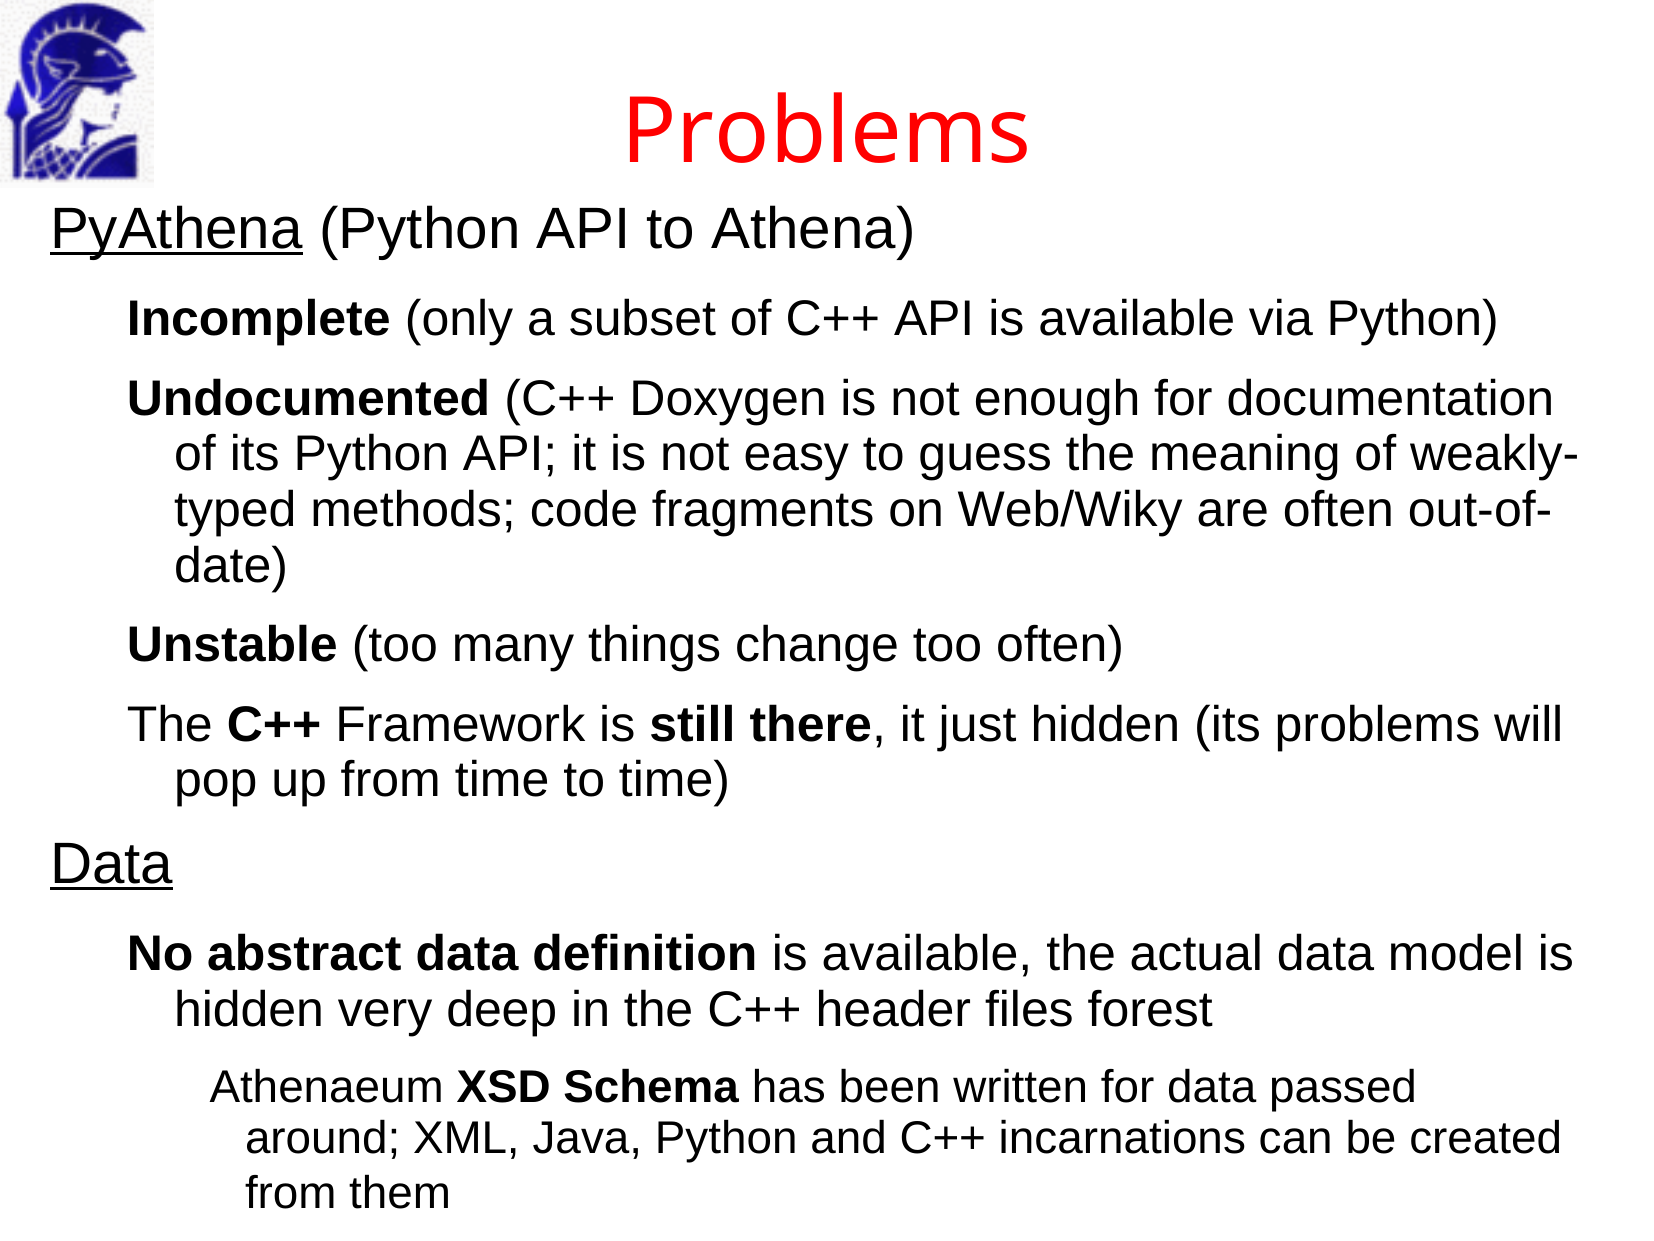

# Problems
PyAthena (Python API to Athena)
Incomplete (only a subset of C++ API is available via Python)
Undocumented (C++ Doxygen is not enough for documentation of its Python API; it is not easy to guess the meaning of weakly-typed methods; code fragments on Web/Wiky are often out-of-date)
Unstable (too many things change too often)
The C++ Framework is still there, it just hidden (its problems will pop up from time to time)
Data
No abstract data definition is available, the actual data model is hidden very deep in the C++ header files forest
Athenaeum XSD Schema has been written for data passed around; XML, Java, Python and C++ incarnations can be created from them